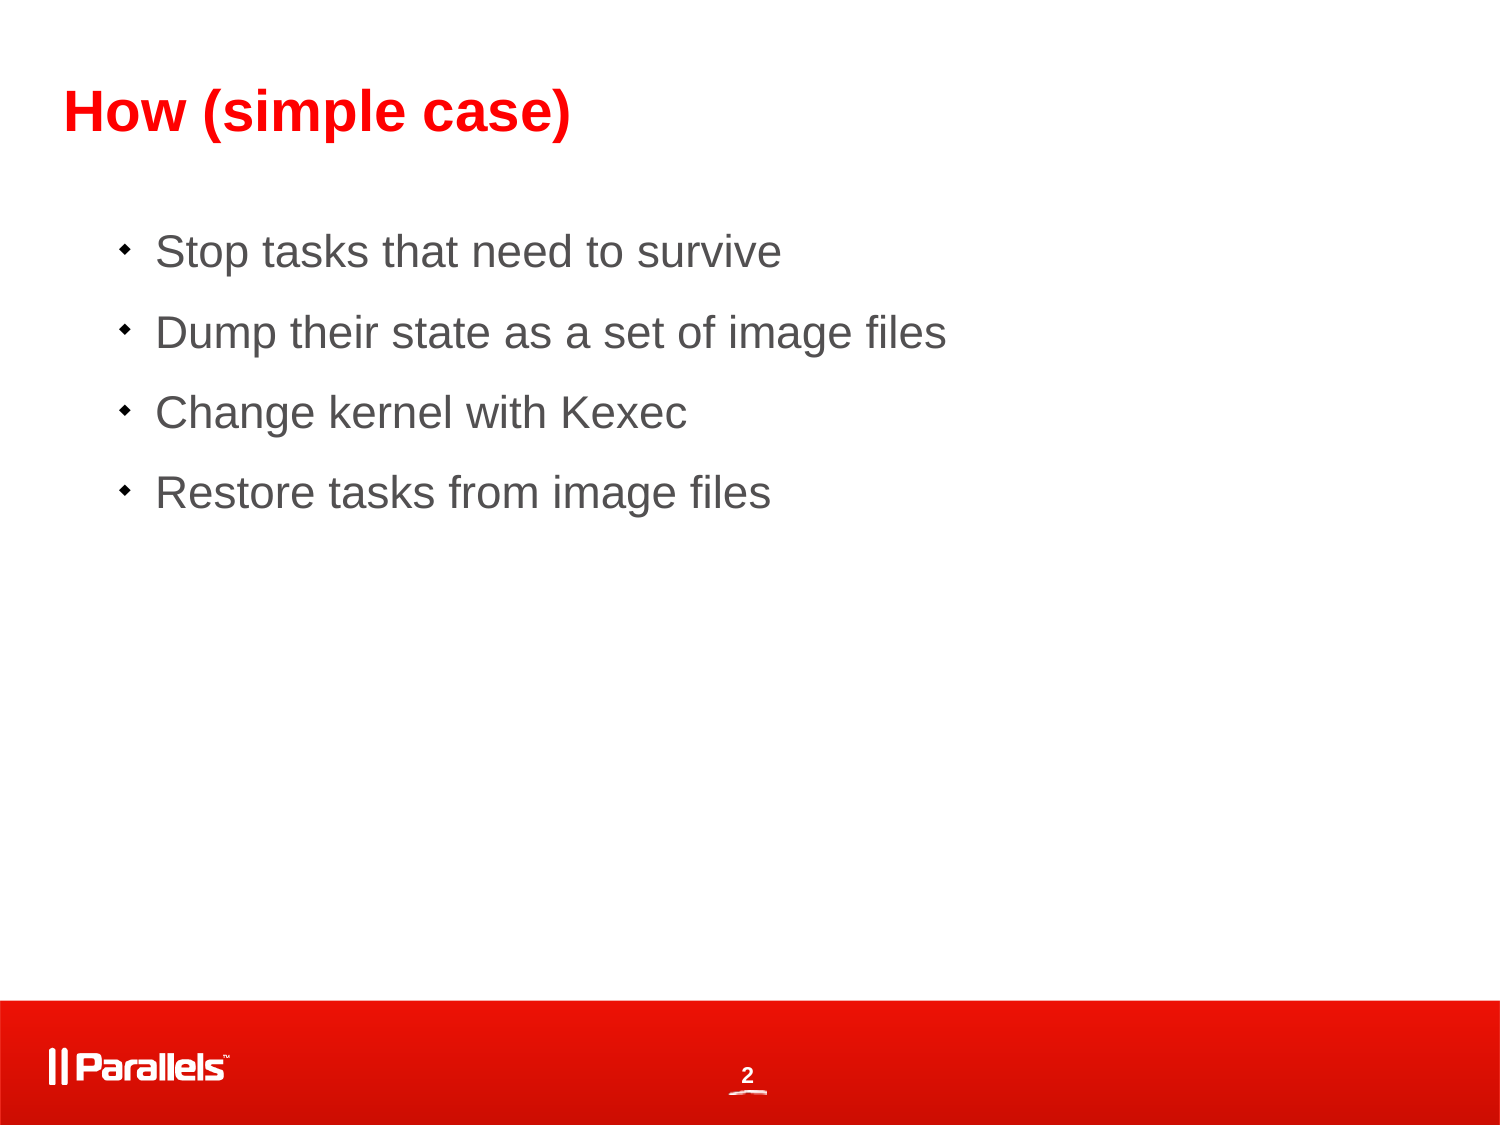

# How (simple case)
Stop tasks that need to survive
Dump their state as a set of image files
Change kernel with Kexec
Restore tasks from image files